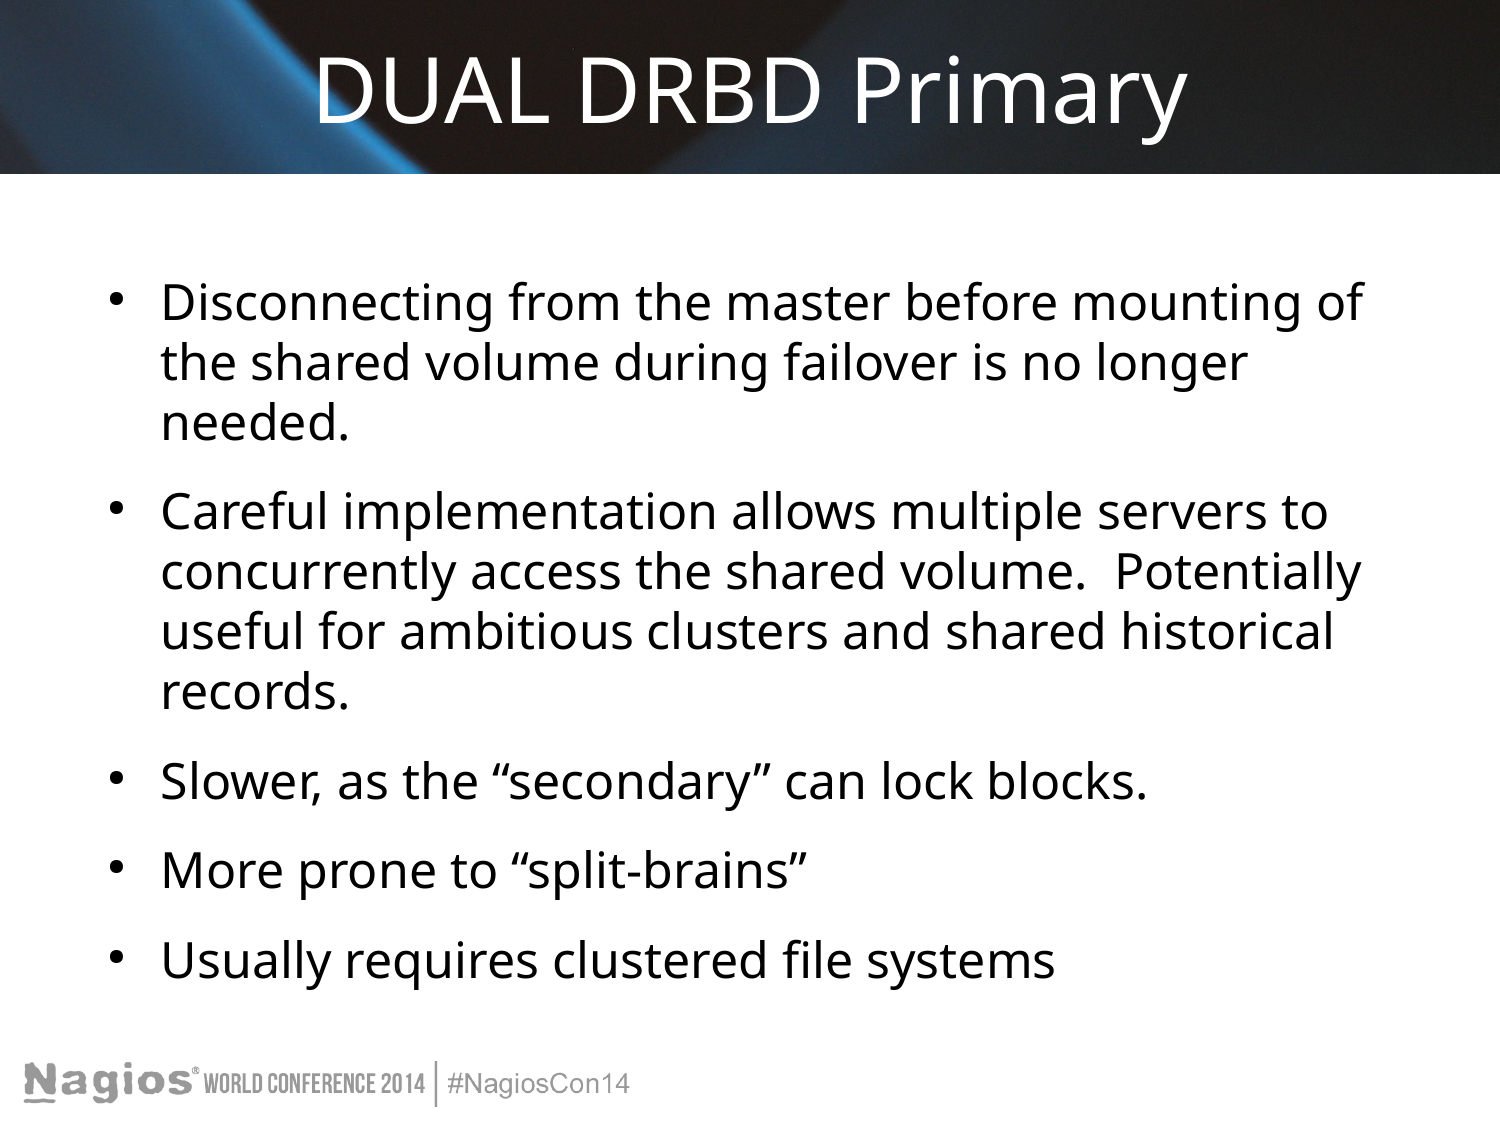

# DUAL DRBD Primary
Disconnecting from the master before mounting of the shared volume during failover is no longer needed.
Careful implementation allows multiple servers to concurrently access the shared volume. Potentially useful for ambitious clusters and shared historical records.
Slower, as the “secondary” can lock blocks.
More prone to “split-brains”
Usually requires clustered file systems